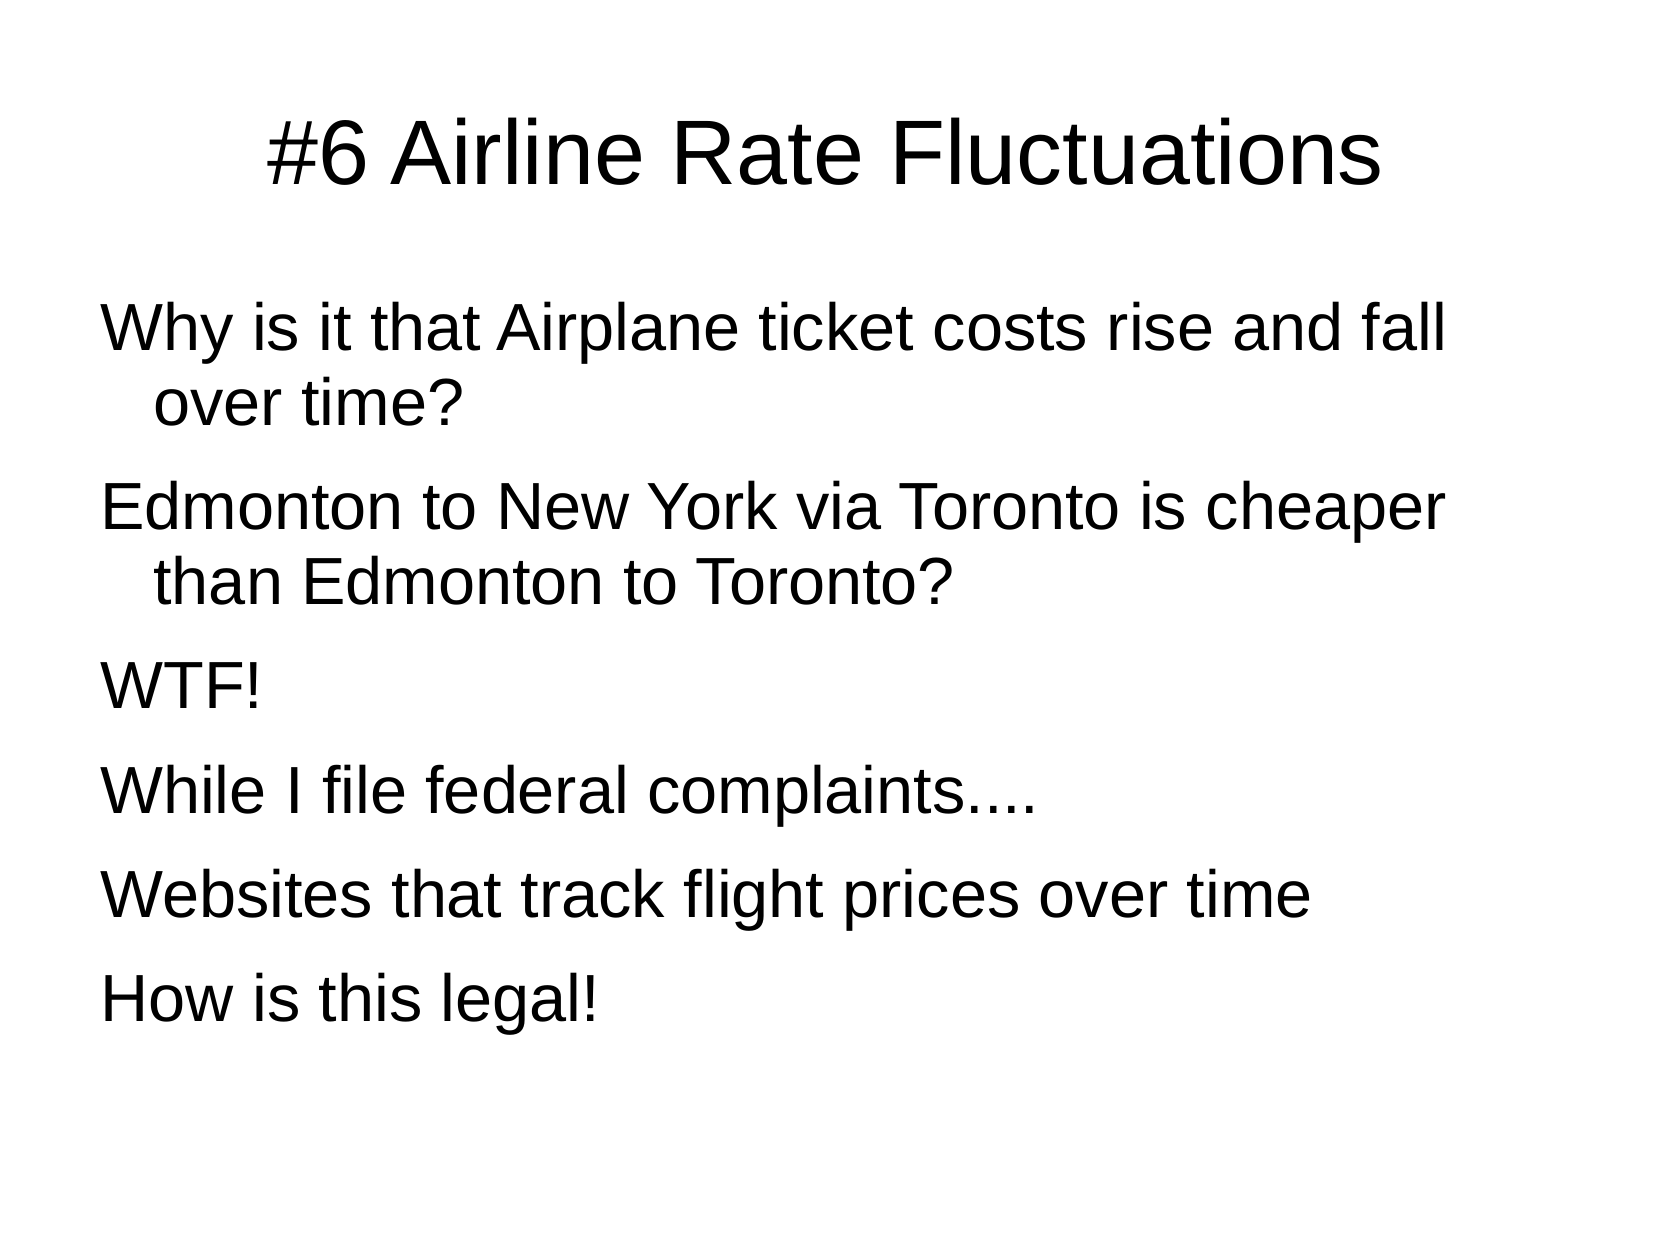

# #6 Airline Rate Fluctuations
Why is it that Airplane ticket costs rise and fall over time?
Edmonton to New York via Toronto is cheaper than Edmonton to Toronto?
WTF!
While I file federal complaints....
Websites that track flight prices over time
How is this legal!